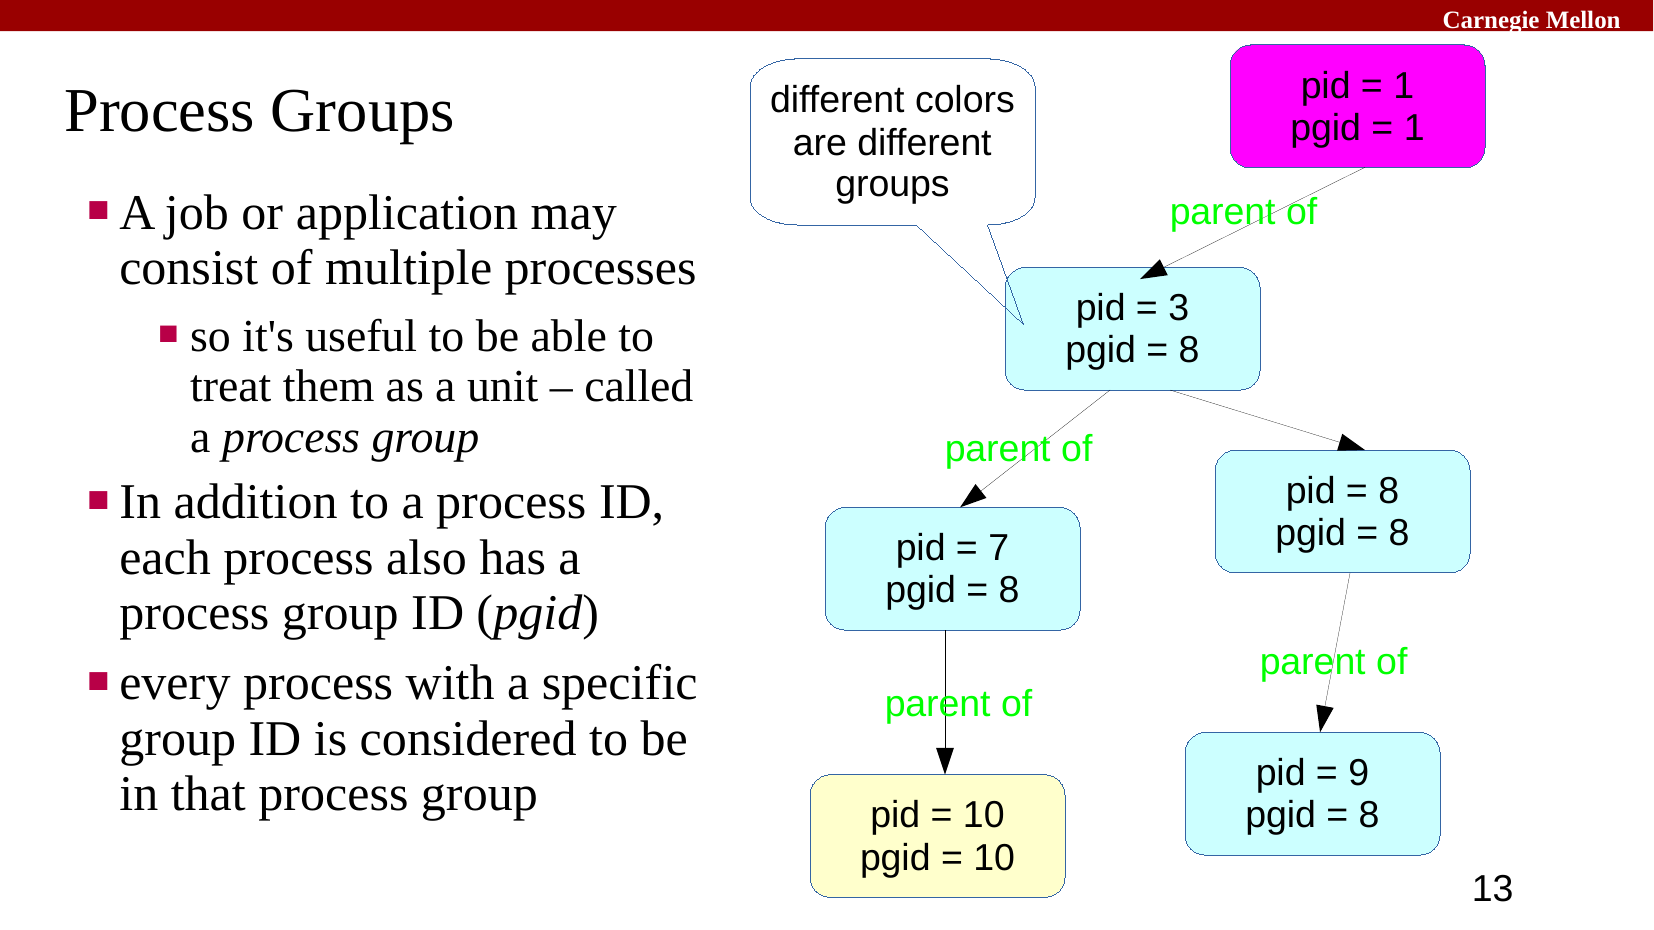

pid = 1
pgid = 1
# Process Groups
different colors
are different
groups
parent of
A job or application may consist of multiple processes
so it's useful to be able to treat them as a unit – called a process group
In addition to a process ID, each process also has a process group ID (pgid)
every process with a specific group ID is considered to be in that process group
pid = 3
pgid = 8
parent of
pid = 8
pgid = 8
pid = 7
pgid = 8
parent of
parent of
pid = 9
pgid = 8
pid = 10
pgid = 10